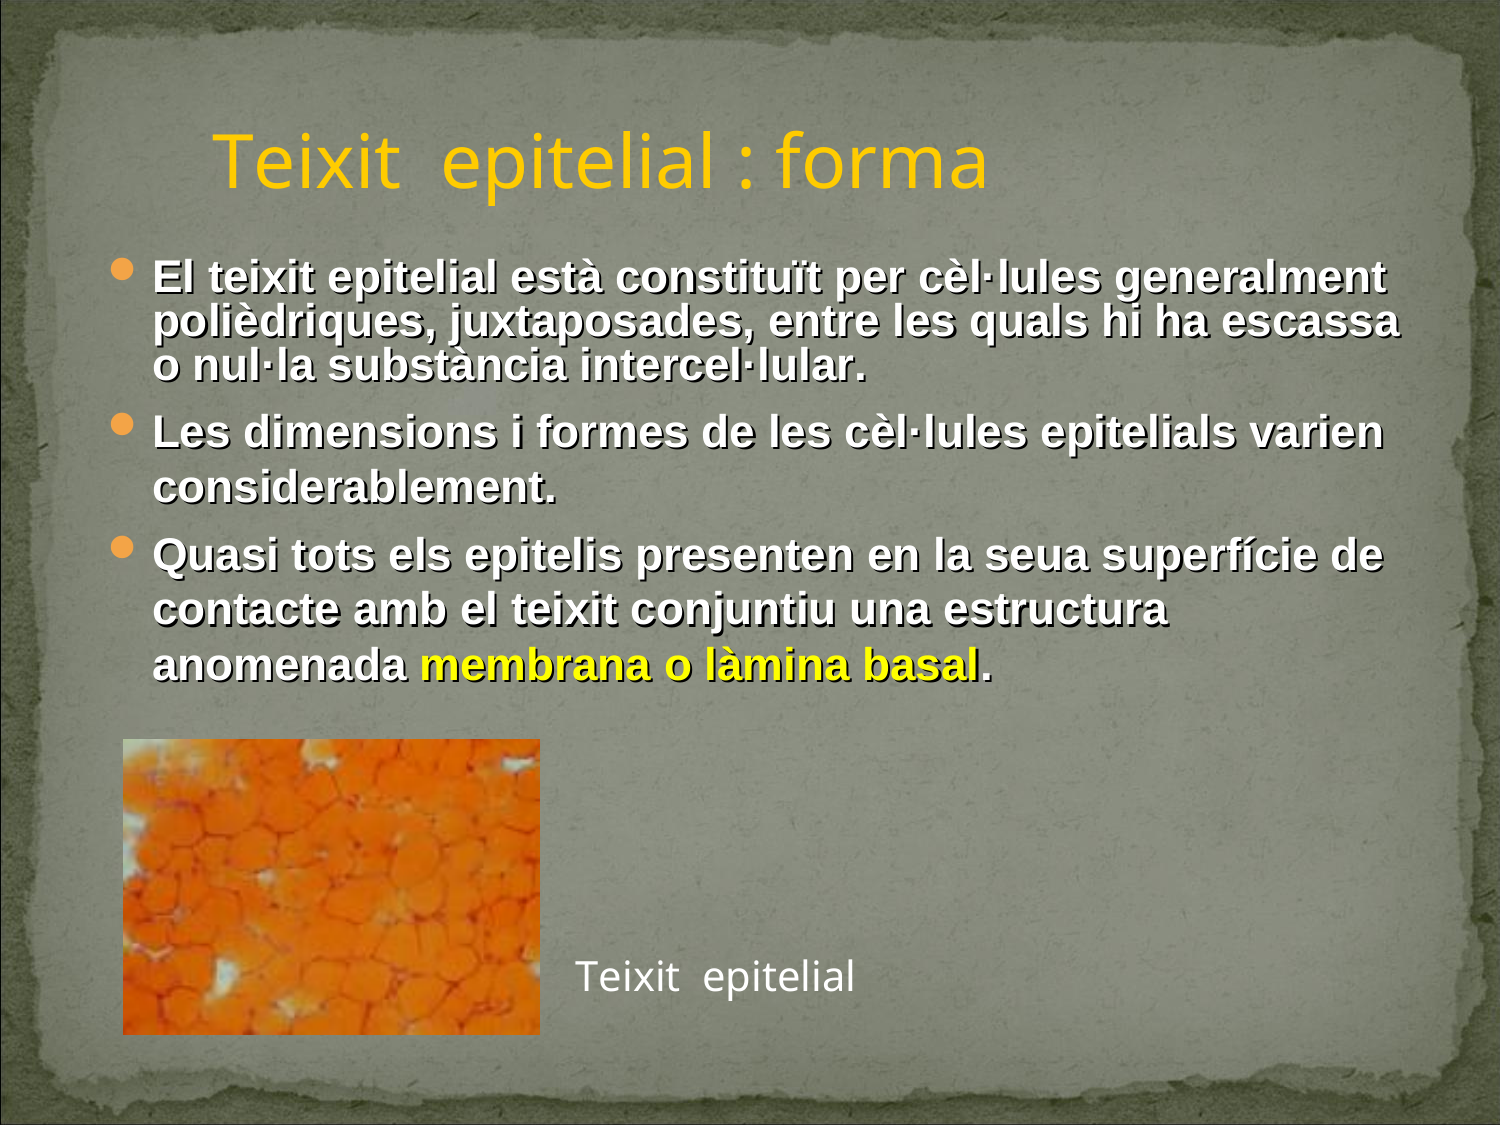

Teixit epitelial : forma
# El teixit epitelial està constituït per cèl·lules generalment polièdriques, juxtaposades, entre les quals hi ha escassa o nul·la substància intercel·lular.
Les dimensions i formes de les cèl·lules epitelials varien considerablement.
Quasi tots els epitelis presenten en la seua superfície de contacte amb el teixit conjuntiu una estructura anomenada membrana o làmina basal.
Teixit epitelial